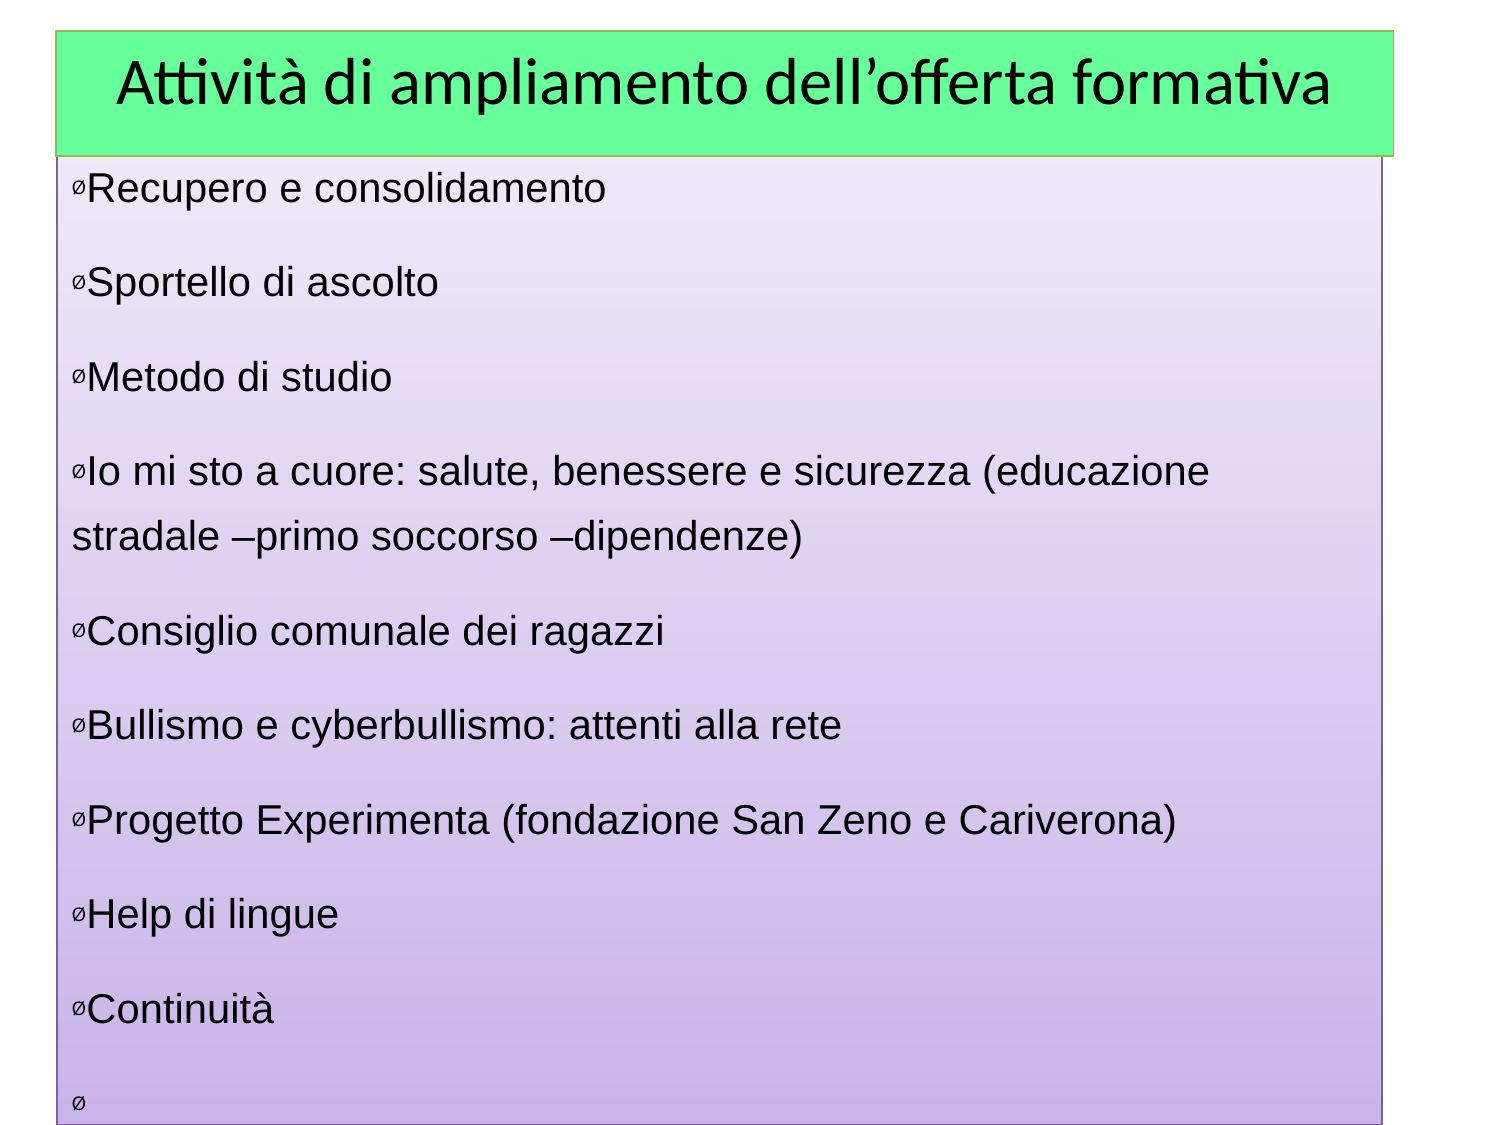

Attività di ampliamento dell’offerta formativa
# Recupero e consolidamento
Sportello di ascolto
Metodo di studio
Io mi sto a cuore: salute, benessere e sicurezza (educazione stradale –primo soccorso –dipendenze)
Consiglio comunale dei ragazzi
Bullismo e cyberbullismo: attenti alla rete
Progetto Experimenta (fondazione San Zeno e Cariverona)
Help di lingue
Continuità